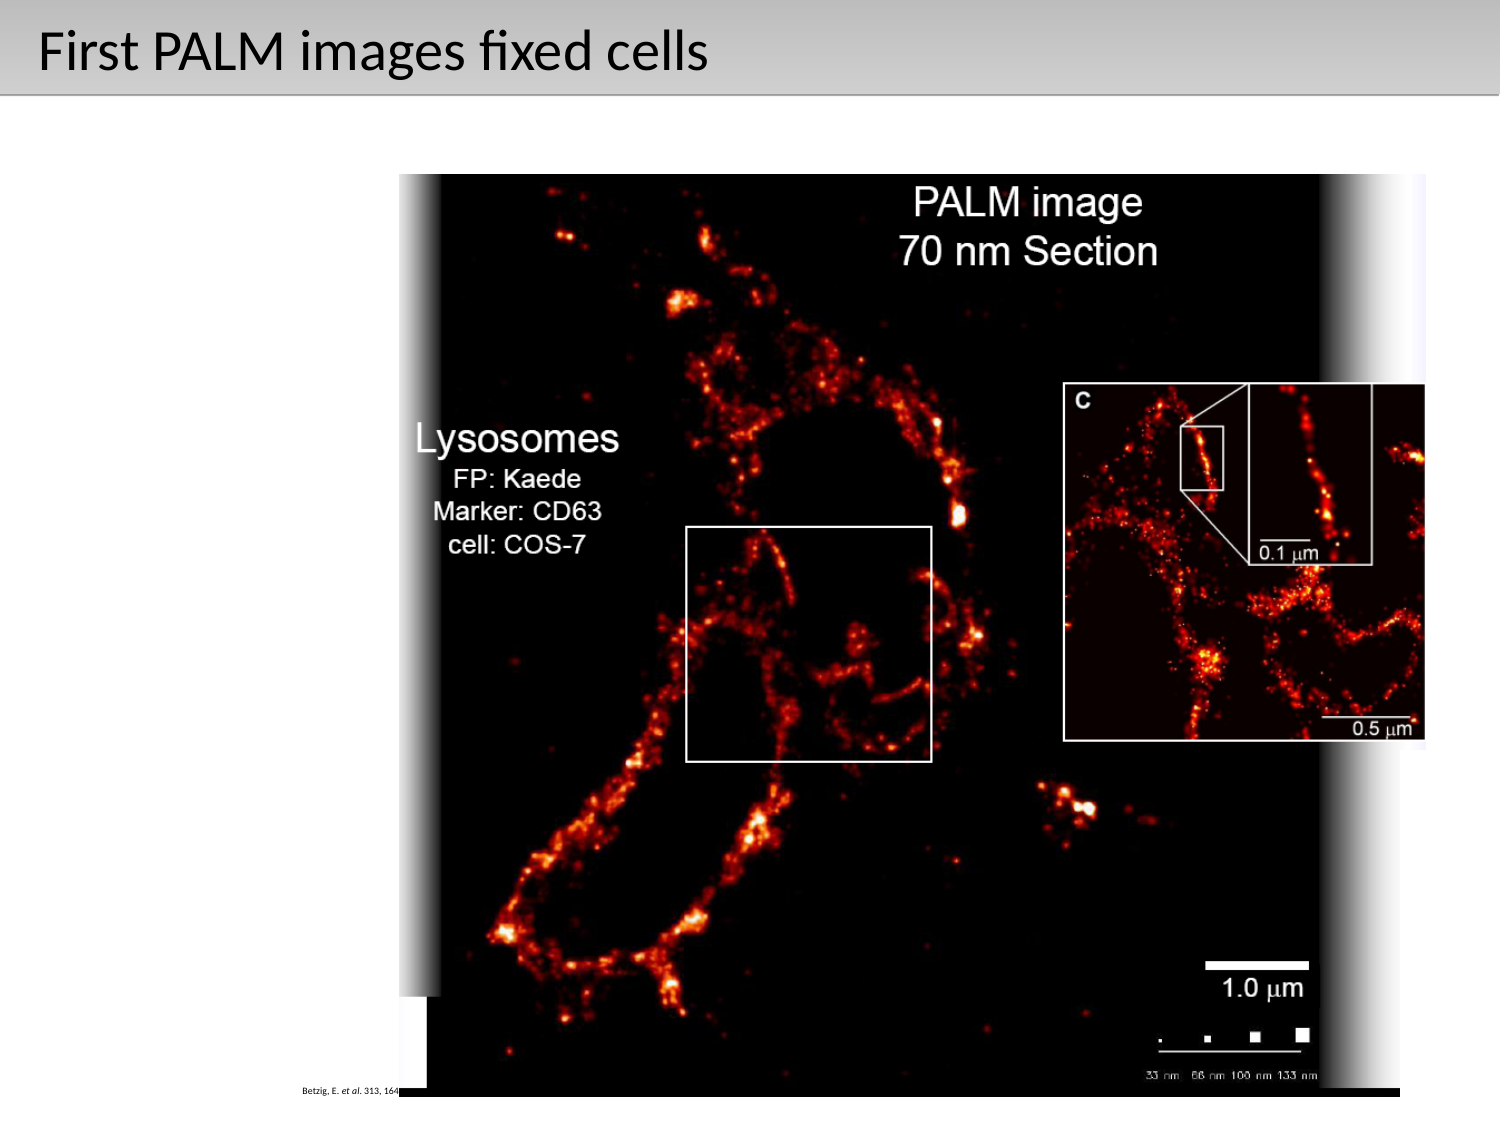

# First PALM images fixed cells
Betzig, E. et al. 313, 1642–1645 (2006)